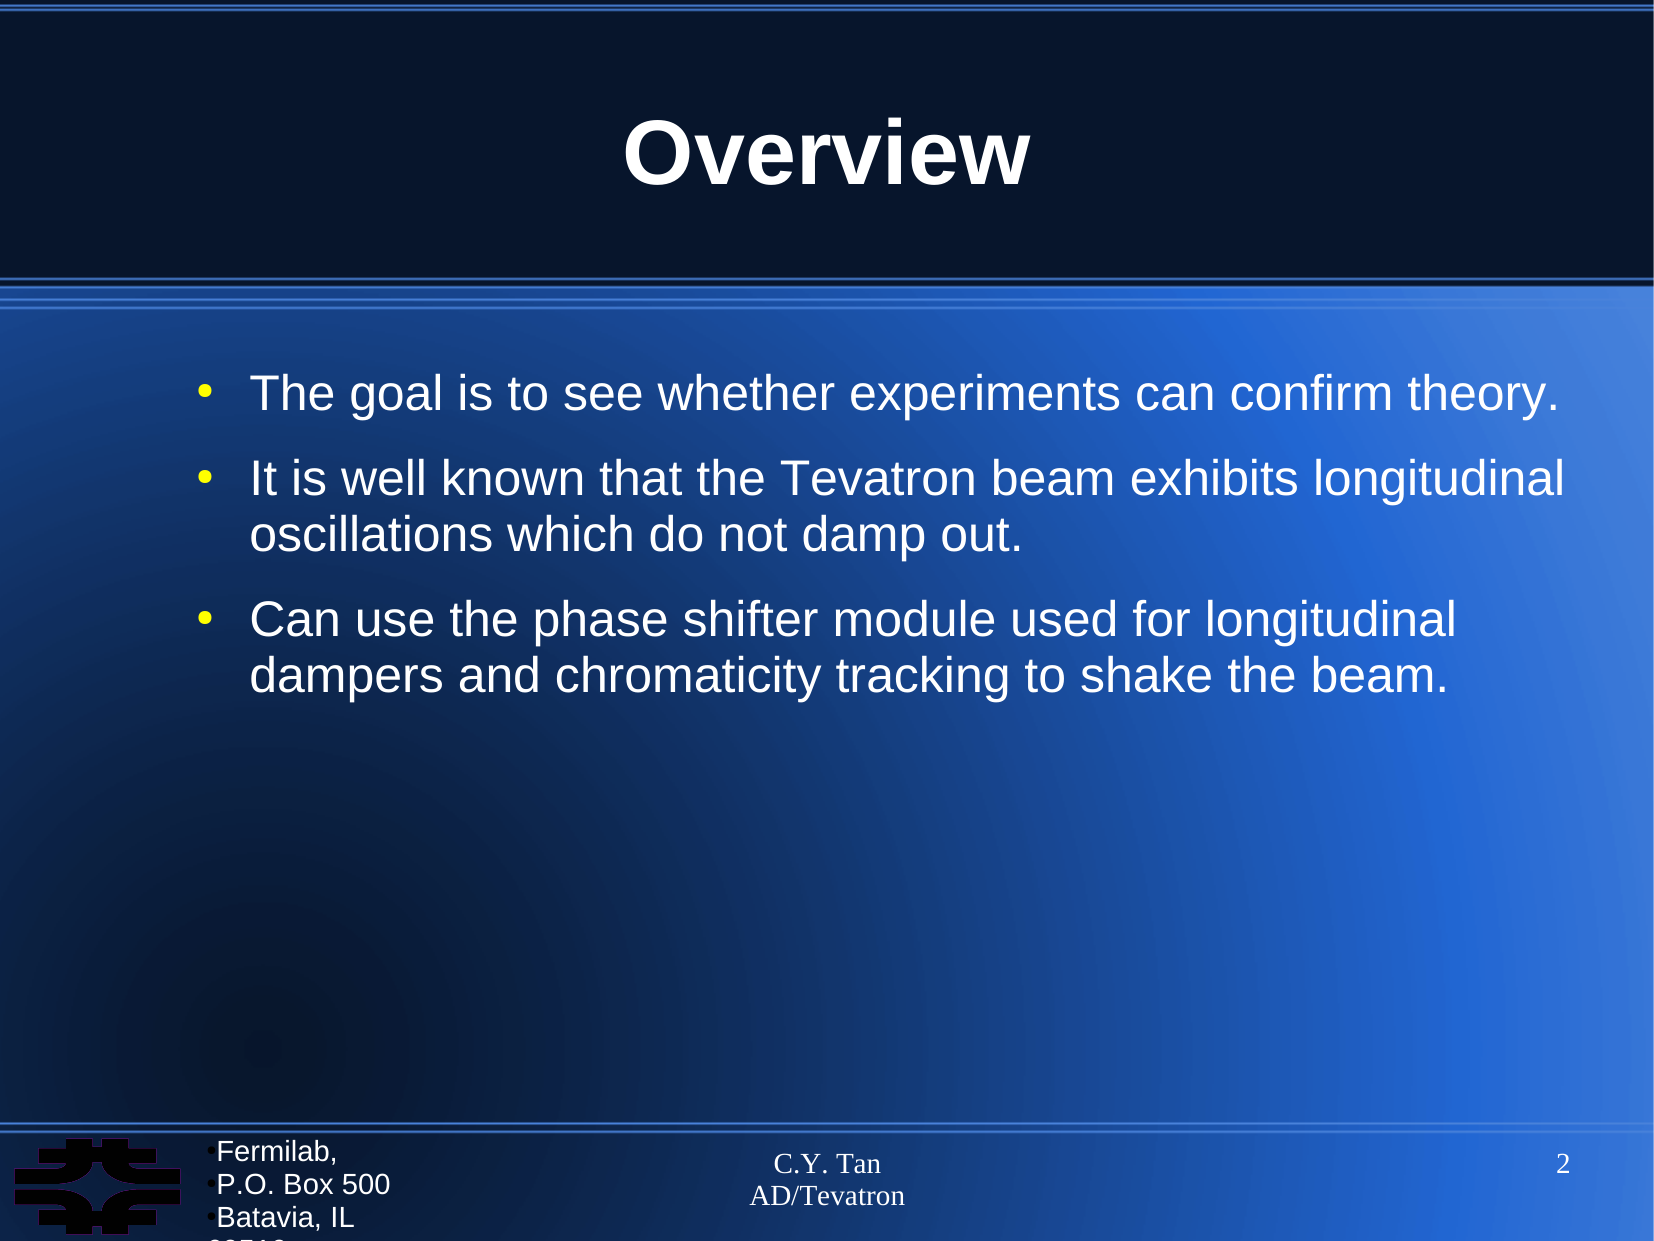

# Overview
The goal is to see whether experiments can confirm theory.
It is well known that the Tevatron beam exhibits longitudinal oscillations which do not damp out.
Can use the phase shifter module used for longitudinal dampers and chromaticity tracking to shake the beam.
2